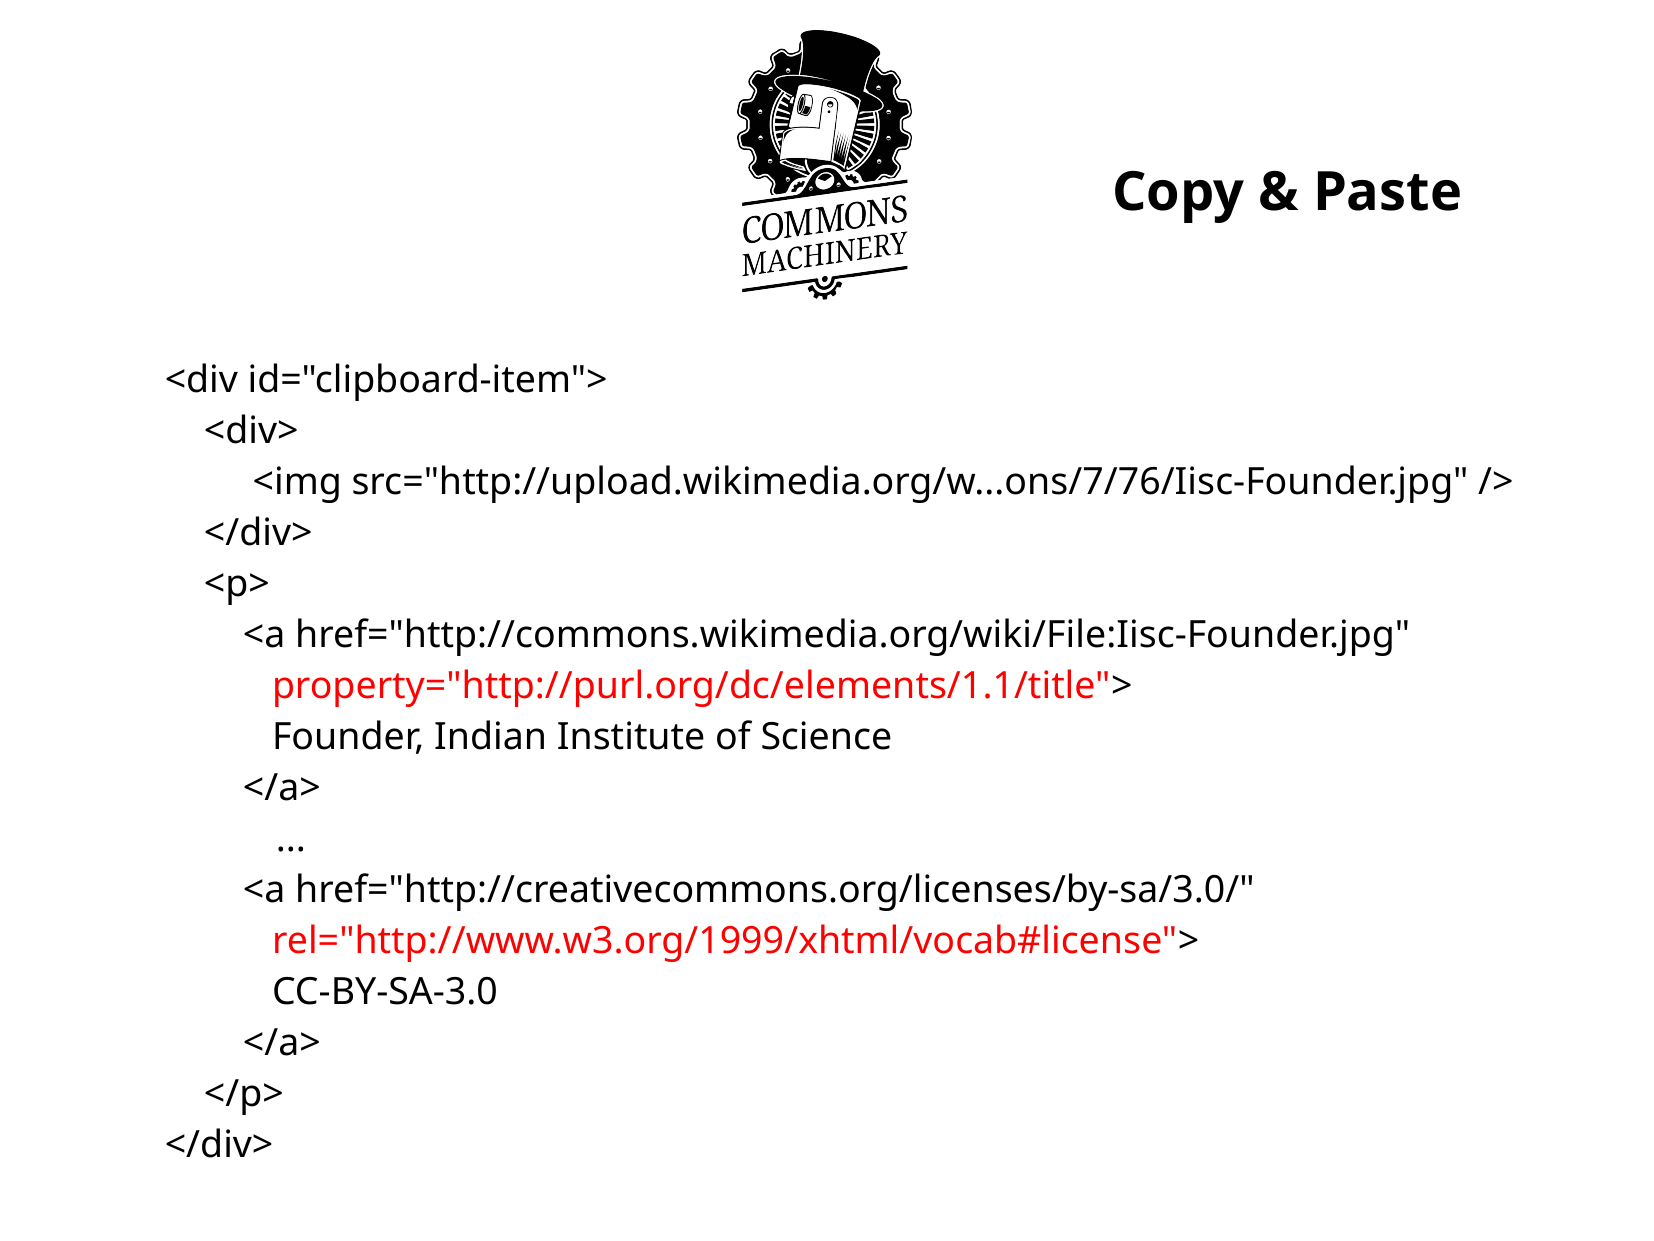

# Copy & Paste
 <div id="clipboard-item">
 <div>
 <img src="http://upload.wikimedia.org/w...ons/7/76/Iisc-Founder.jpg" />
 </div>
 <p>
 <a href="http://commons.wikimedia.org/wiki/File:Iisc-Founder.jpg"
 property="http://purl.org/dc/elements/1.1/title">
 Founder, Indian Institute of Science
 </a>
		...
 <a href="http://creativecommons.org/licenses/by-sa/3.0/"
 rel="http://www.w3.org/1999/xhtml/vocab#license">
 CC-BY-SA-3.0
 </a>
 </p>
 </div>